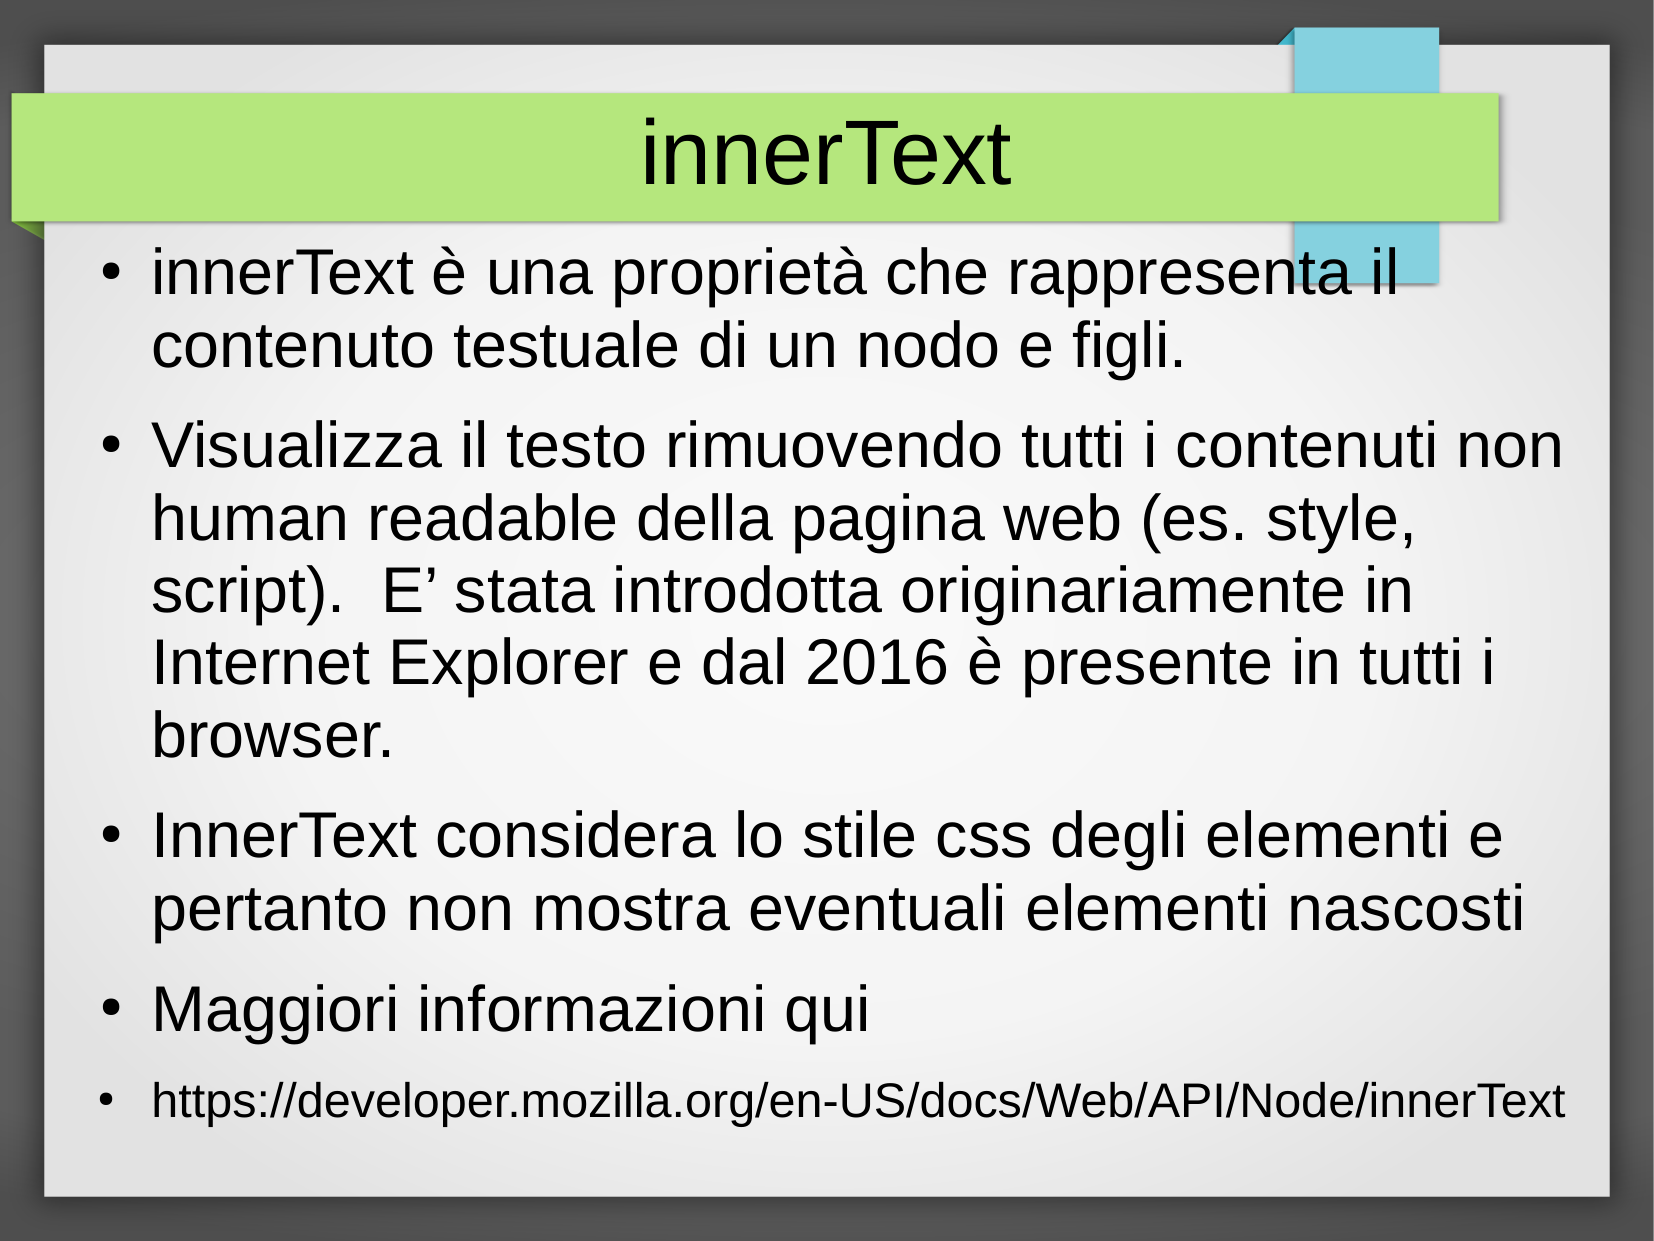

# innerText
innerText è una proprietà che rappresenta il contenuto testuale di un nodo e figli.
Visualizza il testo rimuovendo tutti i contenuti non human readable della pagina web (es. style, script). E’ stata introdotta originariamente in Internet Explorer e dal 2016 è presente in tutti i browser.
InnerText considera lo stile css degli elementi e pertanto non mostra eventuali elementi nascosti
Maggiori informazioni qui
https://developer.mozilla.org/en-US/docs/Web/API/Node/innerText